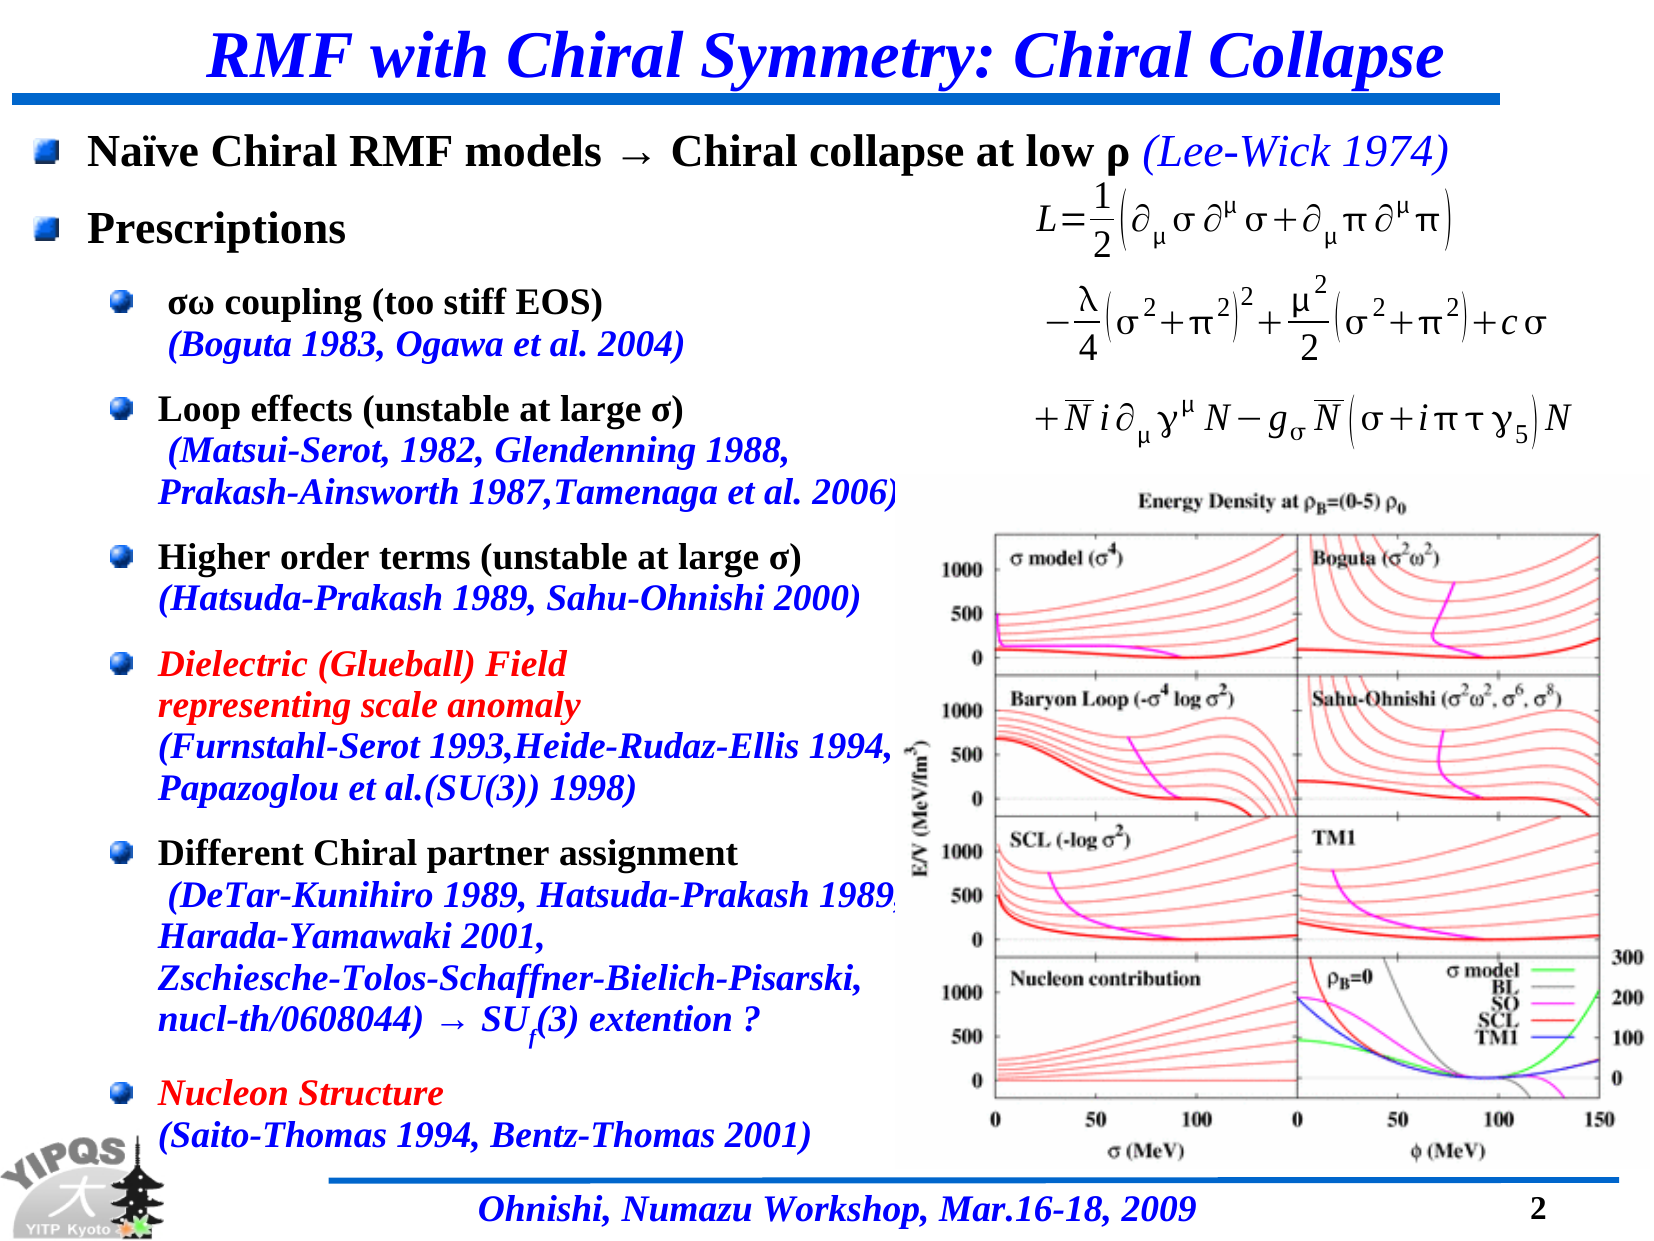

# RMF with Chiral Symmetry: Chiral Collapse
Naïve Chiral RMF models → Chiral collapse at low ρ (Lee-Wick 1974)
Prescriptions
 σω coupling (too stiff EOS)
 (Boguta 1983, Ogawa et al. 2004)
Loop effects (unstable at large σ)
 (Matsui-Serot, 1982, Glendenning 1988,
Prakash-Ainsworth 1987,Tamenaga et al. 2006)
Higher order terms (unstable at large σ)
(Hatsuda-Prakash 1989, Sahu-Ohnishi 2000)
Dielectric (Glueball) Field
representing scale anomaly
(Furnstahl-Serot 1993,Heide-Rudaz-Ellis 1994,
Papazoglou et al.(SU(3)) 1998)
Different Chiral partner assignment
 (DeTar-Kunihiro 1989, Hatsuda-Prakash 1989,
Harada-Yamawaki 2001,
Zschiesche-Tolos-Schaffner-Bielich-Pisarski,
nucl-th/0608044) → SUf(3) extention ?
Nucleon Structure
(Saito-Thomas 1994, Bentz-Thomas 2001)